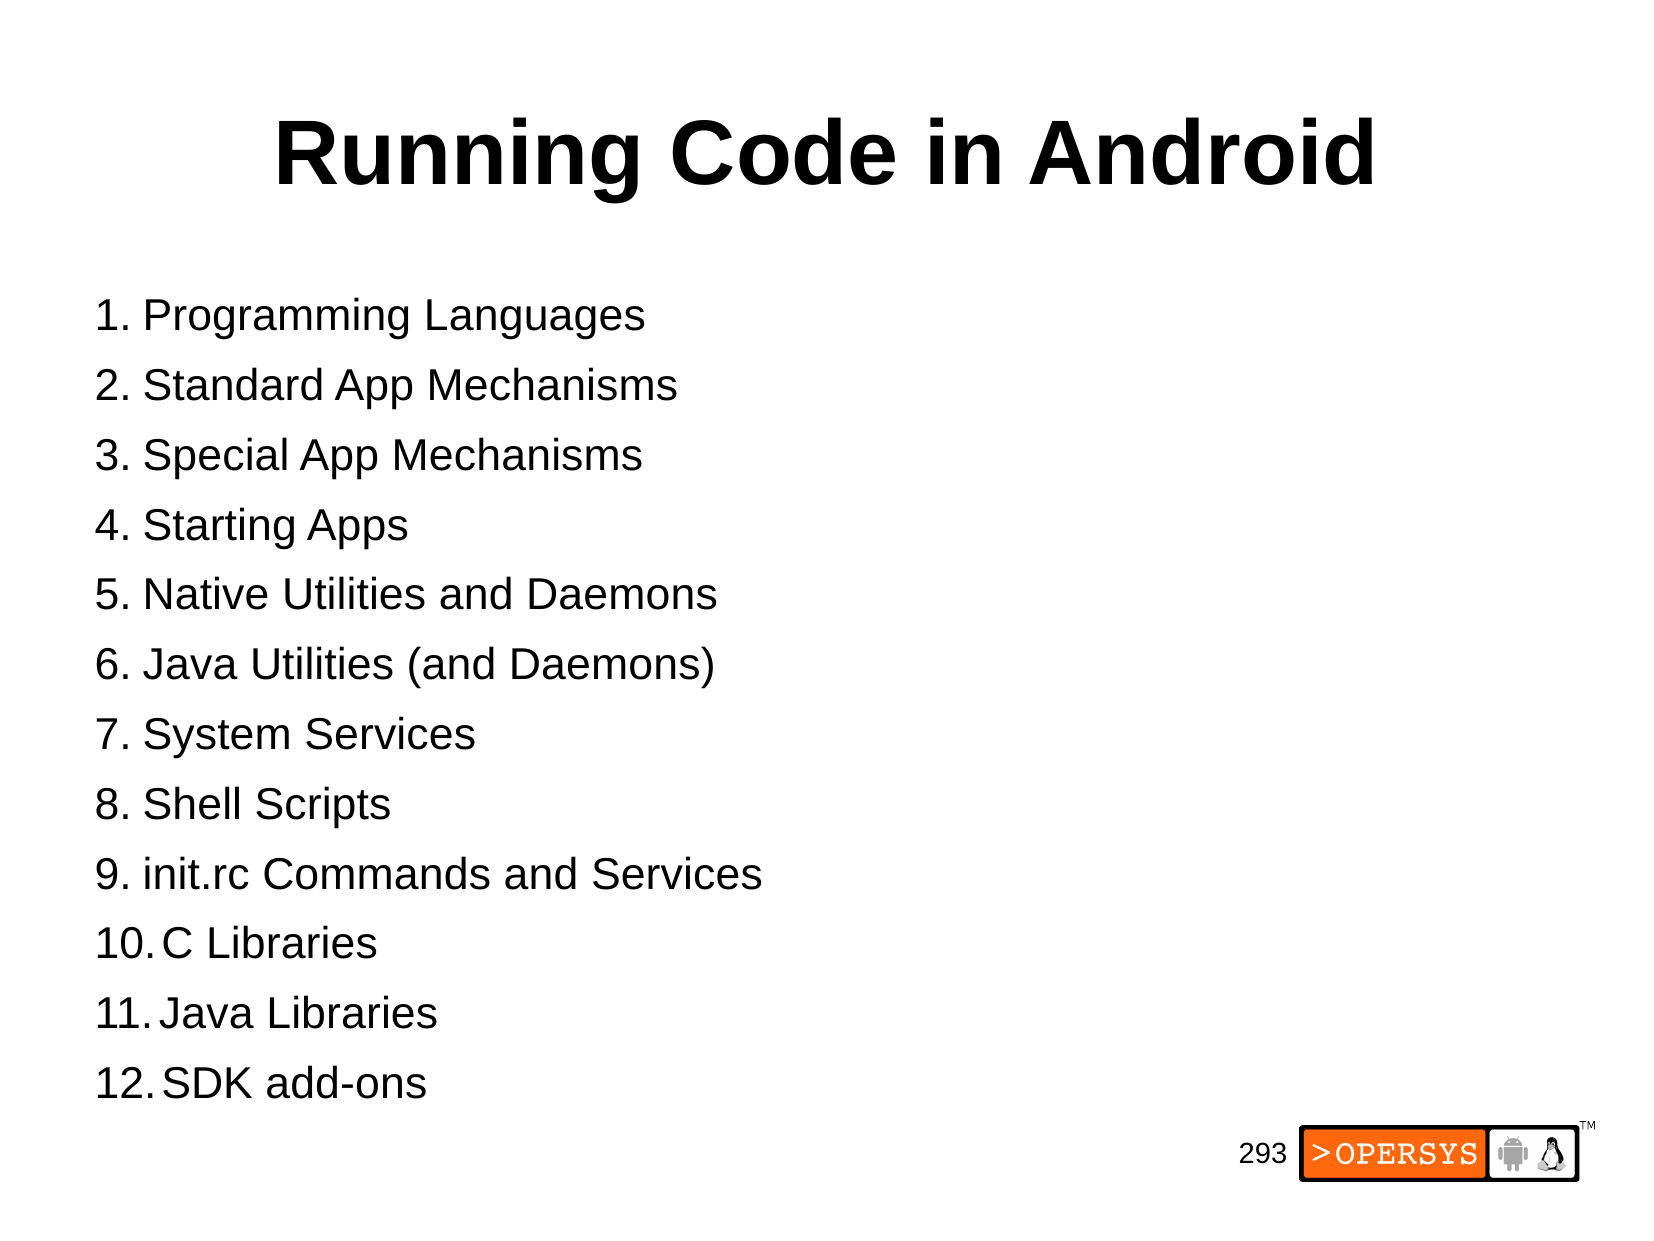

# Running Code in Android
 Programming Languages
 Standard App Mechanisms
 Special App Mechanisms
 Starting Apps
 Native Utilities and Daemons
 Java Utilities (and Daemons)
 System Services
 Shell Scripts
 init.rc Commands and Services
 C Libraries
 Java Libraries
 SDK add-ons